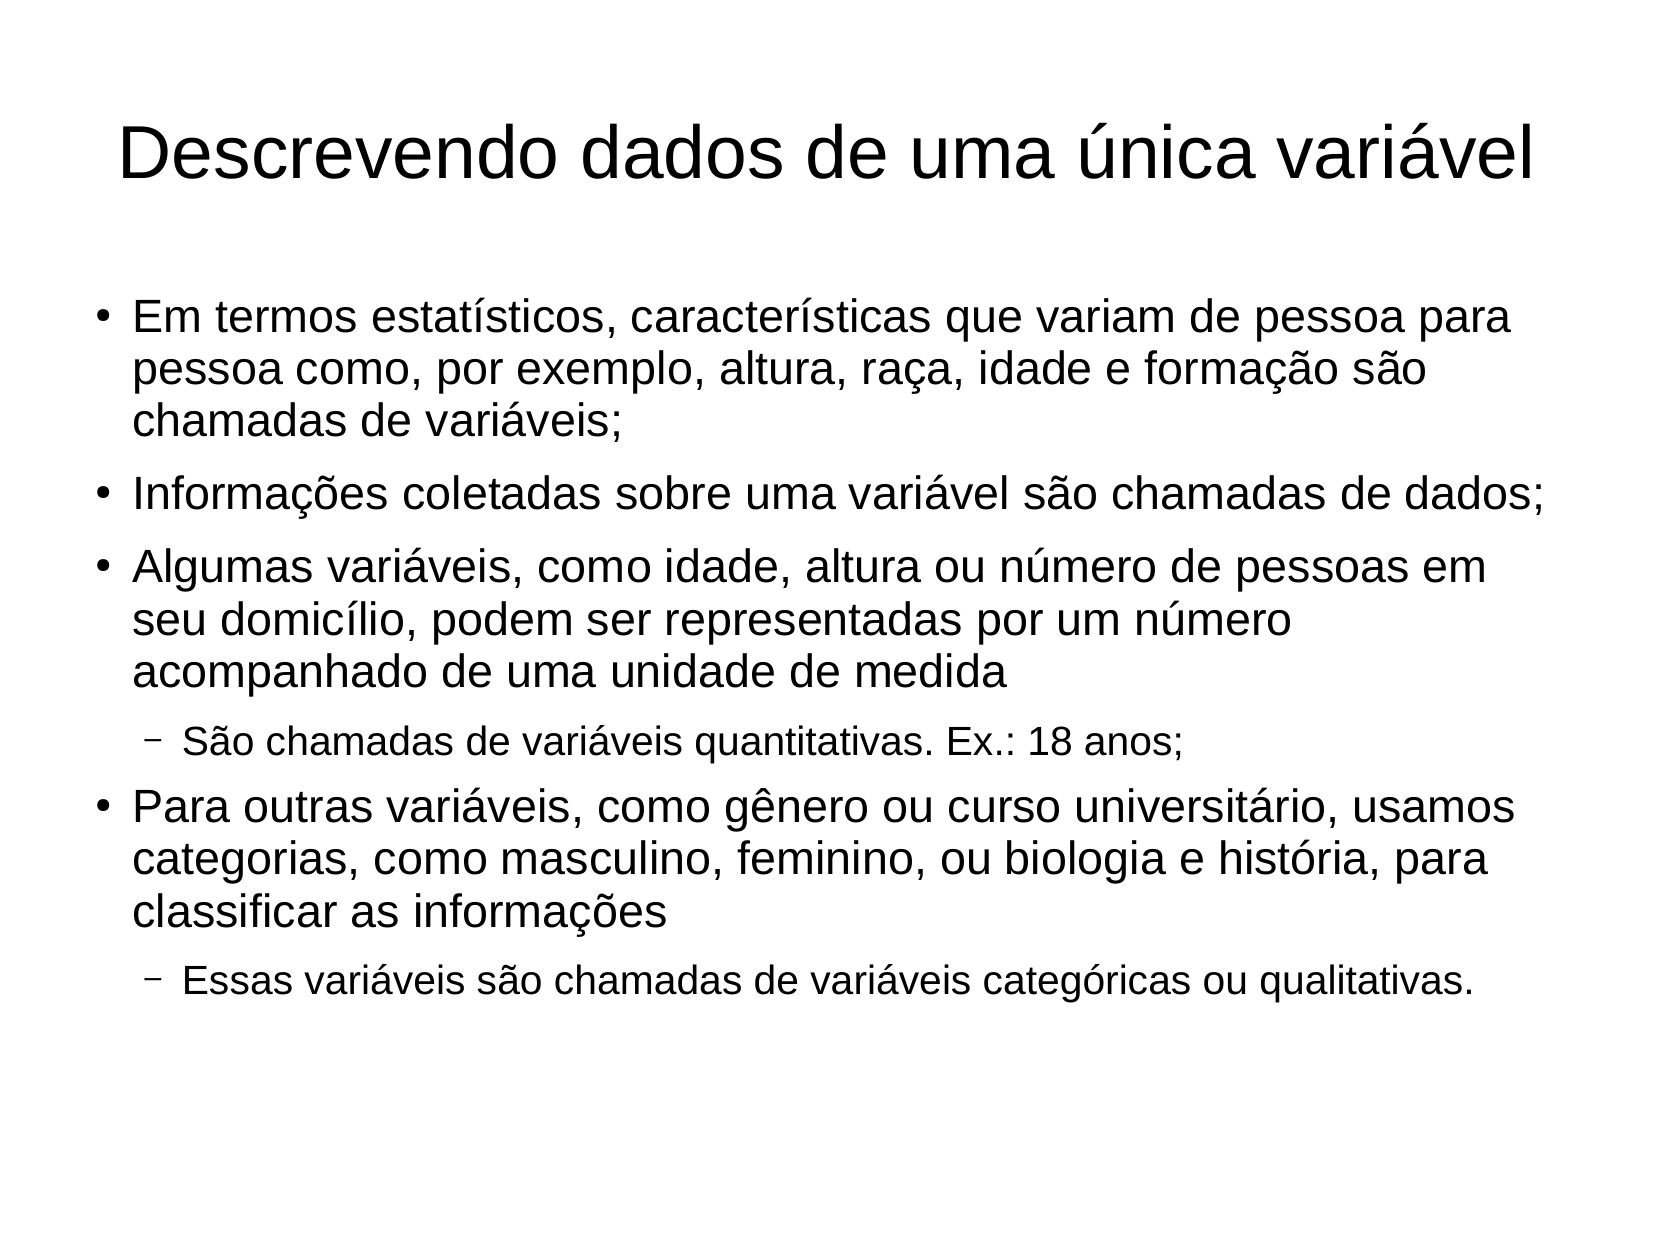

# Descrevendo dados de uma única variável
Em termos estatísticos, características que variam de pessoa para pessoa como, por exemplo, altura, raça, idade e formação são chamadas de variáveis;
Informações coletadas sobre uma variável são chamadas de dados;
Algumas variáveis, como idade, altura ou número de pessoas em seu domicílio, podem ser representadas por um número acompanhado de uma unidade de medida
São chamadas de variáveis quantitativas. Ex.: 18 anos;
Para outras variáveis, como gênero ou curso universitário, usamos categorias, como masculino, feminino, ou biologia e história, para classificar as informações
Essas variáveis são chamadas de variáveis categóricas ou qualitativas.